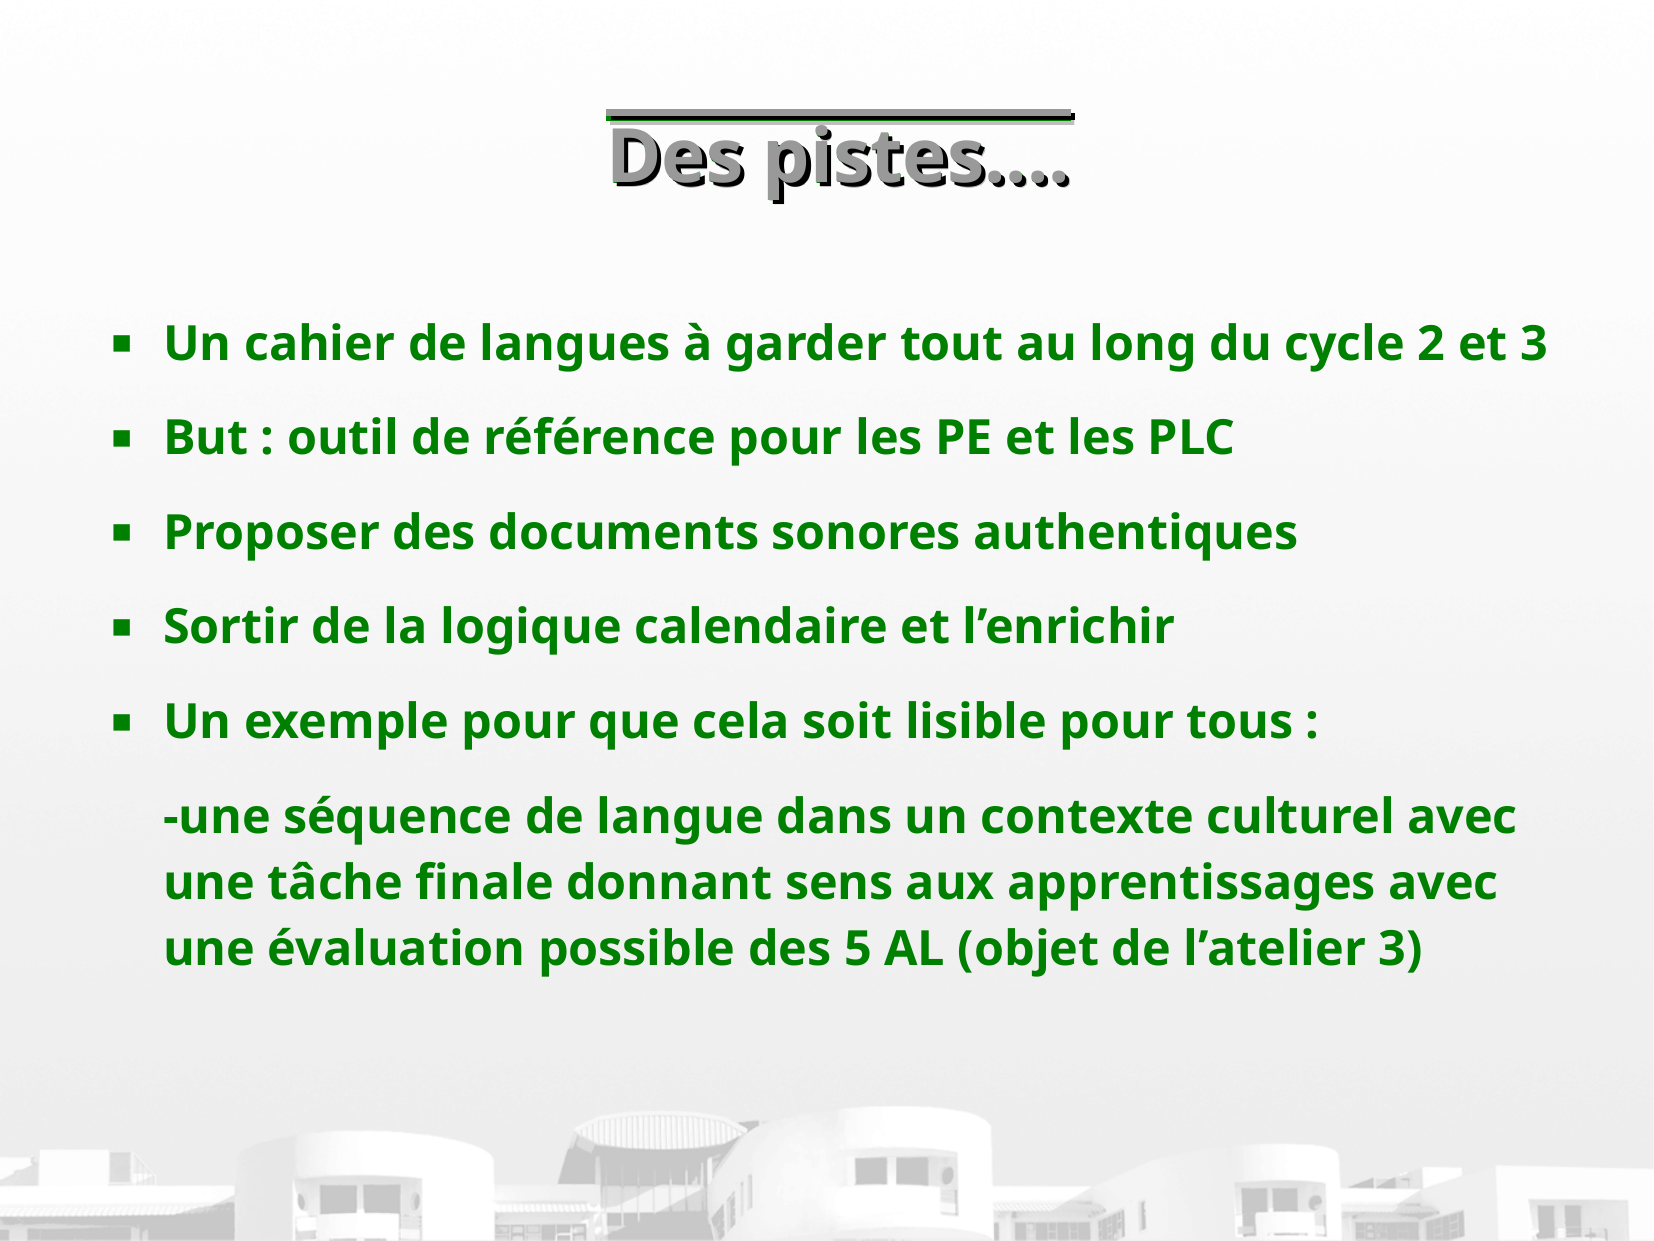

# Des pistes....
Un cahier de langues à garder tout au long du cycle 2 et 3
But : outil de référence pour les PE et les PLC
Proposer des documents sonores authentiques
Sortir de la logique calendaire et l’enrichir
Un exemple pour que cela soit lisible pour tous :
-une séquence de langue dans un contexte culturel avec une tâche finale donnant sens aux apprentissages avec une évaluation possible des 5 AL (objet de l’atelier 3)